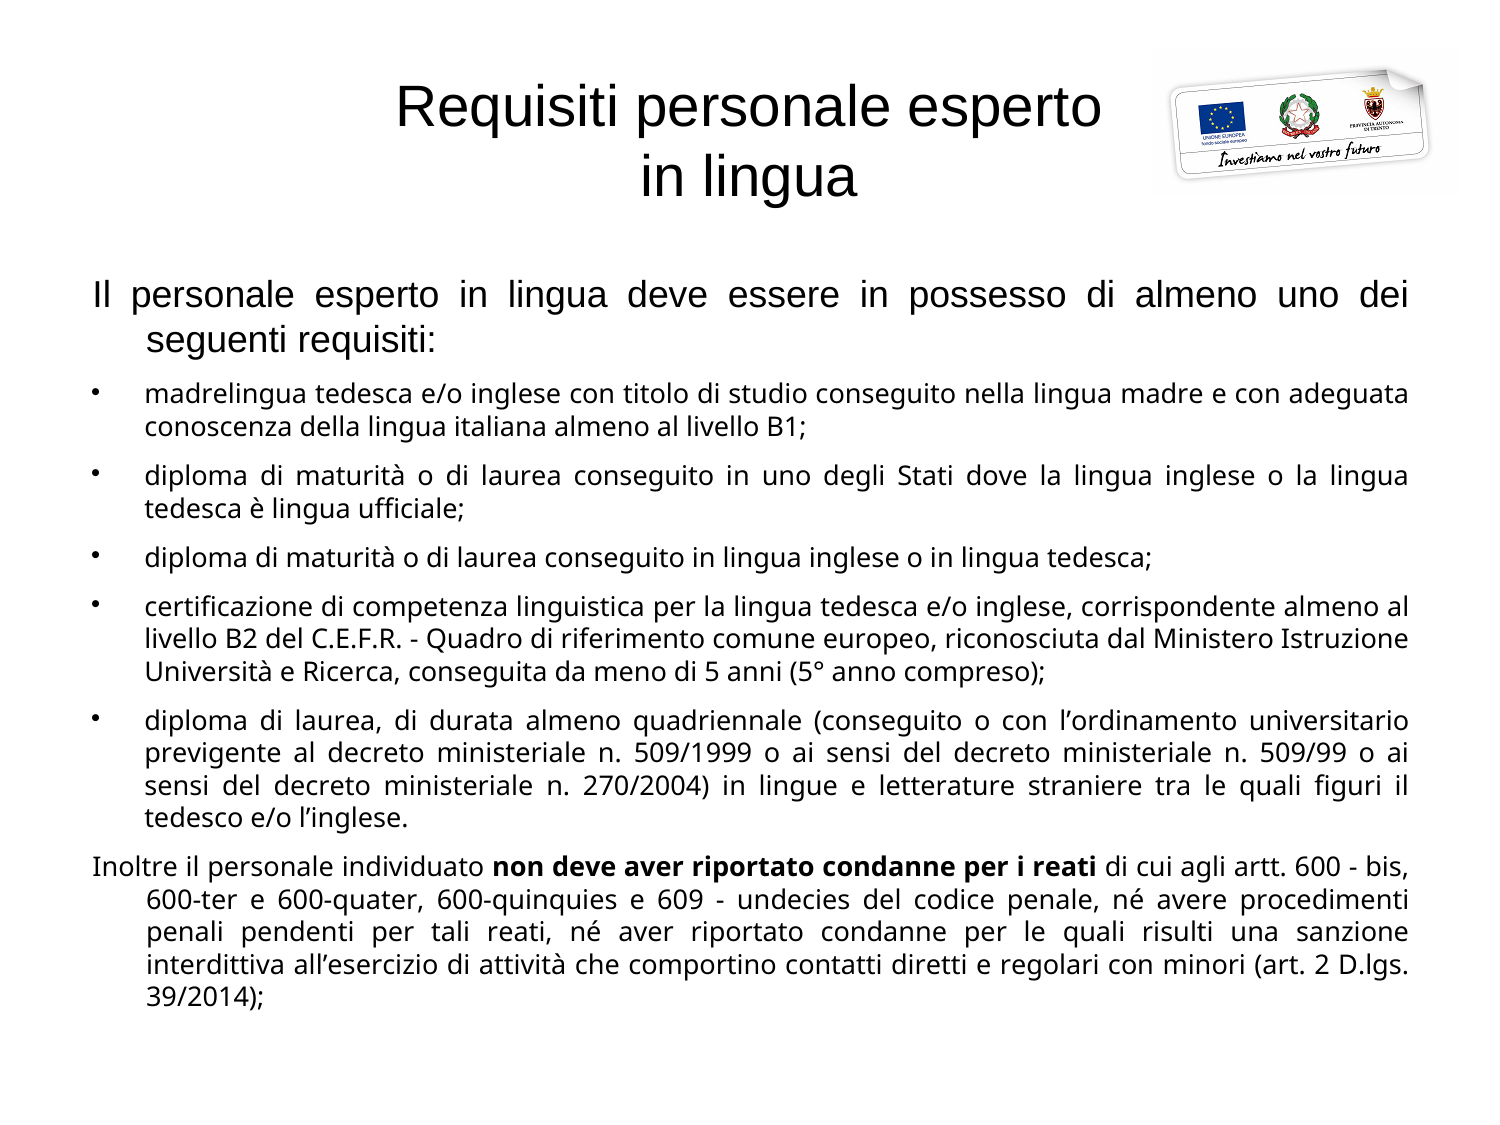

# Requisiti personale esperto in lingua
Il personale esperto in lingua deve essere in possesso di almeno uno dei seguenti requisiti:
madrelingua tedesca e/o inglese con titolo di studio conseguito nella lingua madre e con adeguata conoscenza della lingua italiana almeno al livello B1;
diploma di maturità o di laurea conseguito in uno degli Stati dove la lingua inglese o la lingua tedesca è lingua ufficiale;
diploma di maturità o di laurea conseguito in lingua inglese o in lingua tedesca;
certificazione di competenza linguistica per la lingua tedesca e/o inglese, corrispondente almeno al livello B2 del C.E.F.R. - Quadro di riferimento comune europeo, riconosciuta dal Ministero Istruzione Università e Ricerca, conseguita da meno di 5 anni (5° anno compreso);
diploma di laurea, di durata almeno quadriennale (conseguito o con l’ordinamento universitario previgente al decreto ministeriale n. 509/1999 o ai sensi del decreto ministeriale n. 509/99 o ai sensi del decreto ministeriale n. 270/2004) in lingue e letterature straniere tra le quali figuri il tedesco e/o l’inglese.
Inoltre il personale individuato non deve aver riportato condanne per i reati di cui agli artt. 600 - bis, 600-ter e 600-quater, 600-quinquies e 609 - undecies del codice penale, né avere procedimenti penali pendenti per tali reati, né aver riportato condanne per le quali risulti una sanzione interdittiva all’esercizio di attività che comportino contatti diretti e regolari con minori (art. 2 D.lgs. 39/2014);